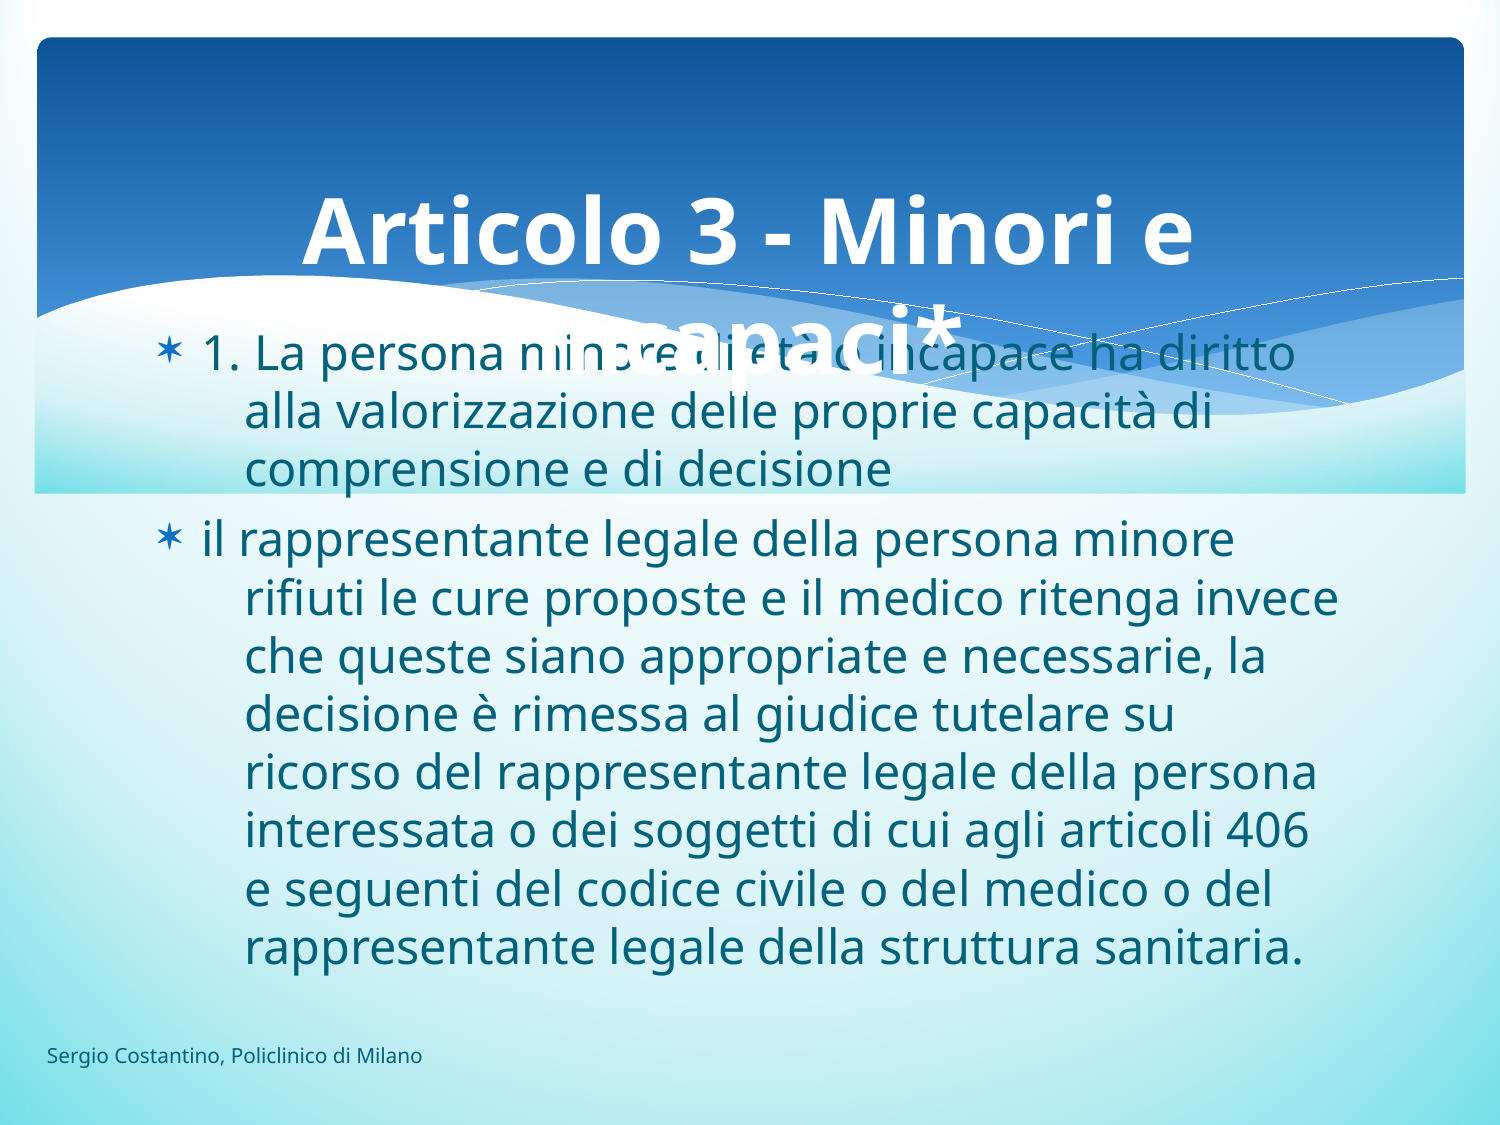

Articolo 3 - Minori e incapaci*
# 1. La persona minore di età o incapace ha diritto alla valorizzazione delle proprie capacità di comprensione e di decisione
il rappresentante legale della persona minore rifiuti le cure proposte e il medico ritenga invece che queste siano appropriate e necessarie, la decisione è rimessa al giudice tutelare su ricorso del rappresentante legale della persona interessata o dei soggetti di cui agli articoli 406 e seguenti del codice civile o del medico o del rappresentante legale della struttura sanitaria.
Sergio Costantino, Policlinico di Milano